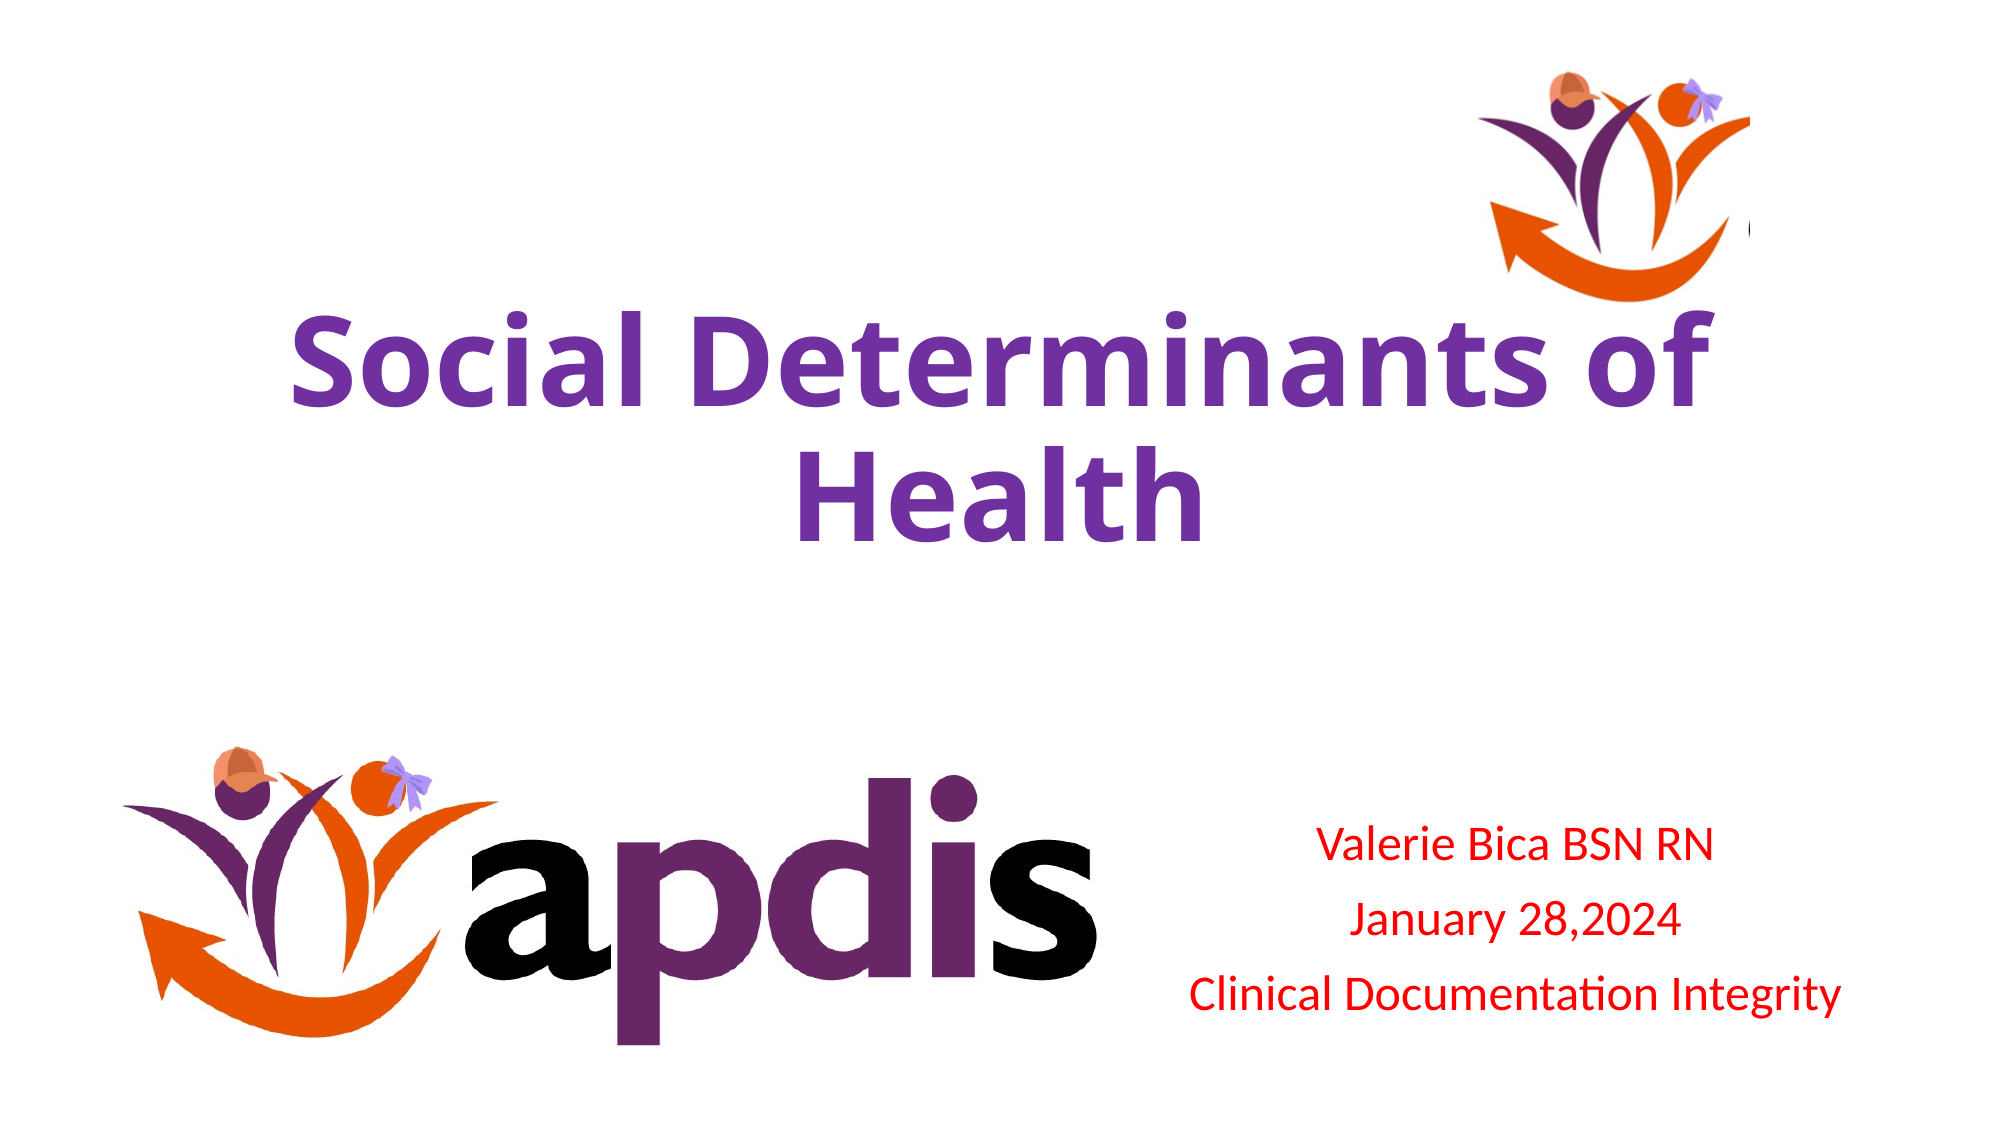

# Social Determinants of Health
Valerie Bica BSN RN
January 28,2024
Clinical Documentation Integrity